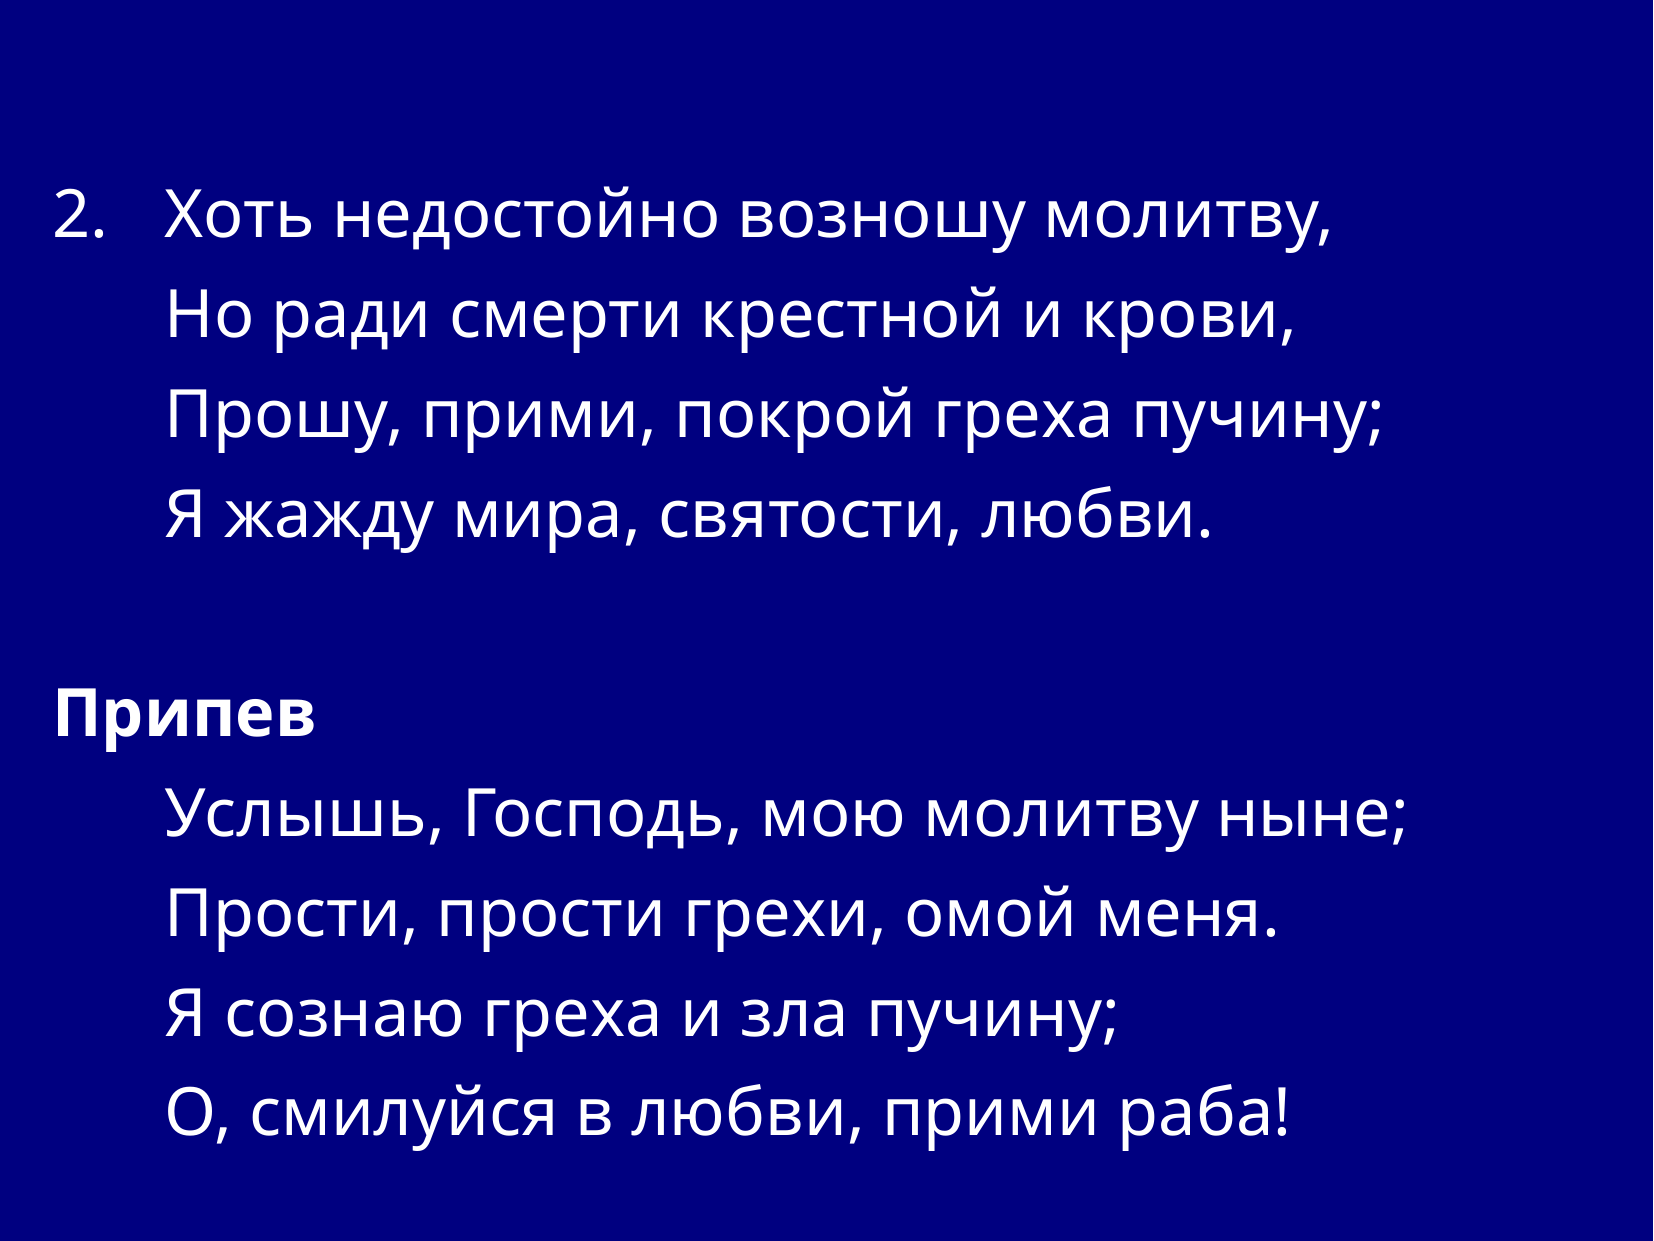

2.	Хоть недостойно возношу молитву,
	Но ради смерти крестной и крови,
	Прошу, прими, покрой греха пучину;
	Я жажду мира, святости, любви.
Припев
	Услышь, Господь, мою молитву ныне;
	Прости, прости грехи, омой меня.
	Я сознаю греха и зла пучину;
	О, смилуйся в любви, прими раба!